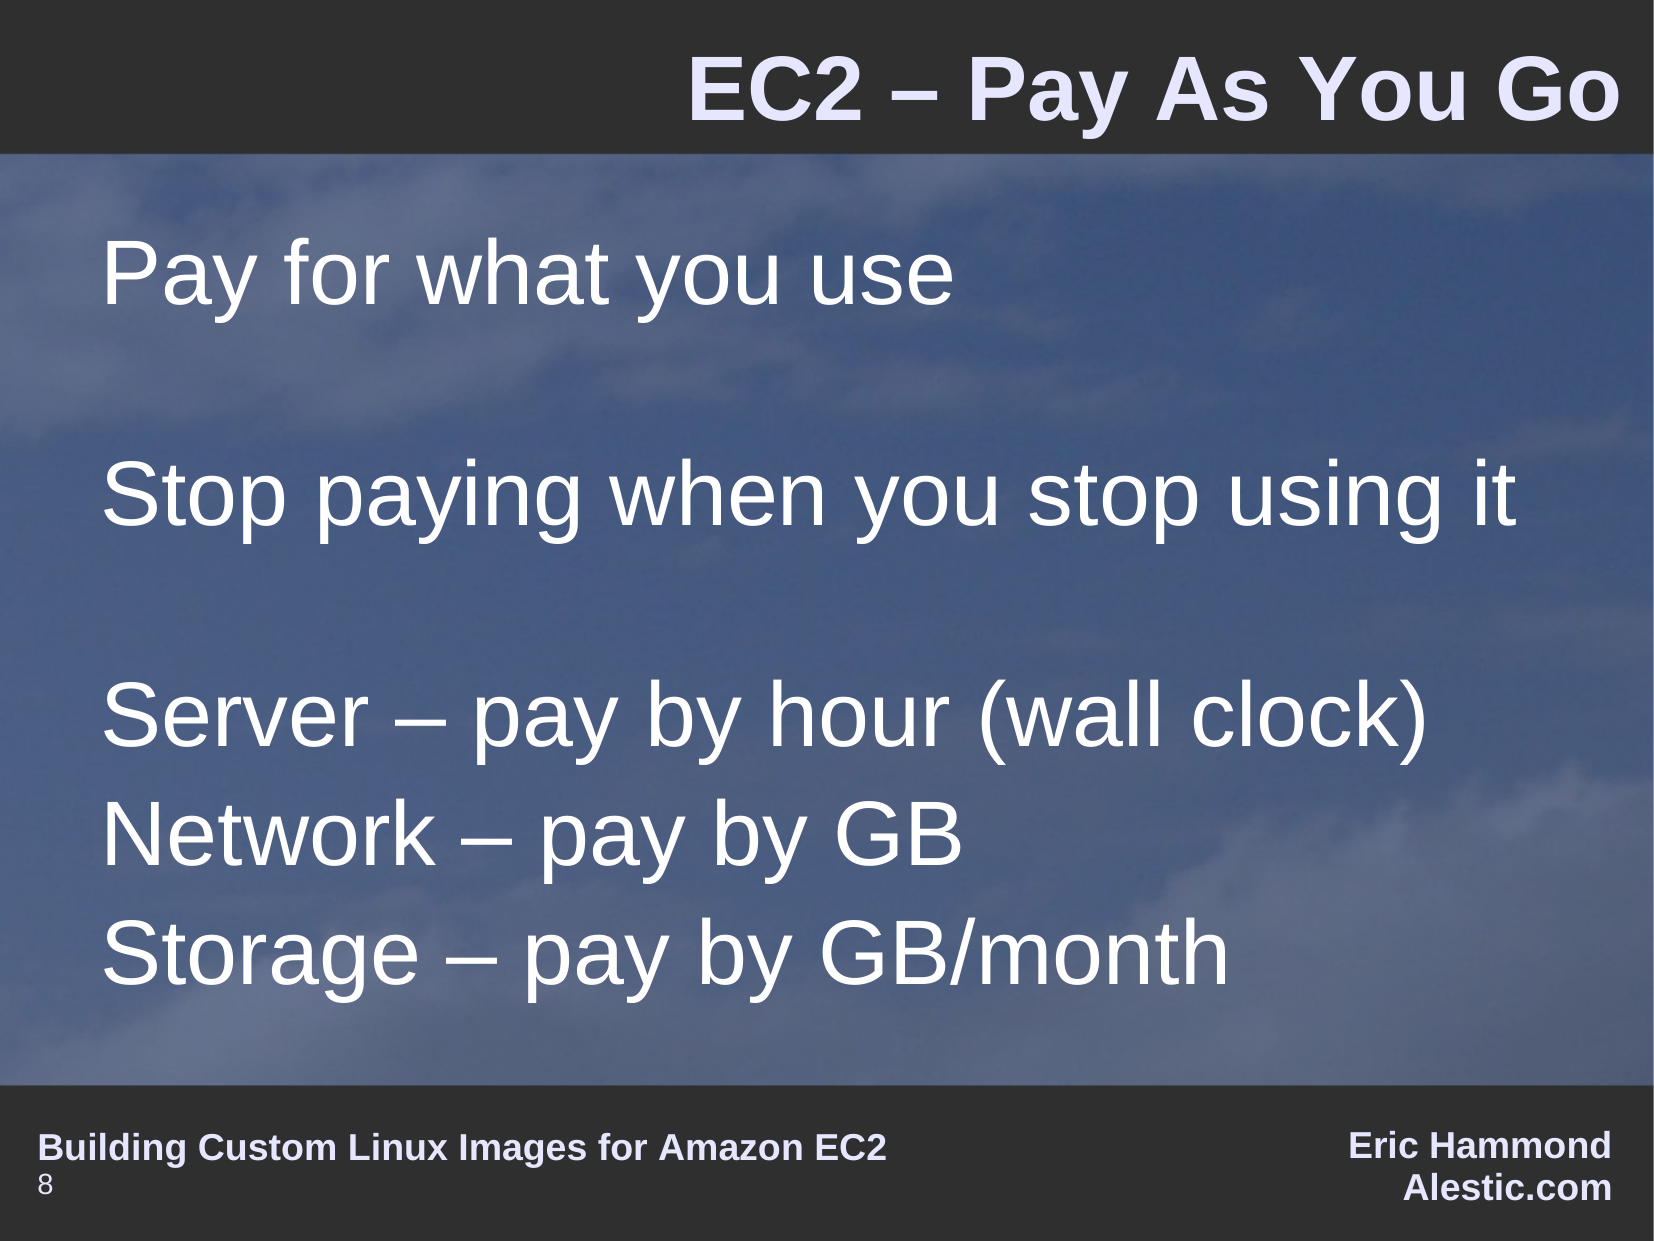

# EC2 – Pay As You Go
Pay for what you use
Stop paying when you stop using it
Server – pay by hour (wall clock)
Network – pay by GB
Storage – pay by GB/month
8
Eric Hammond
Alestic.com